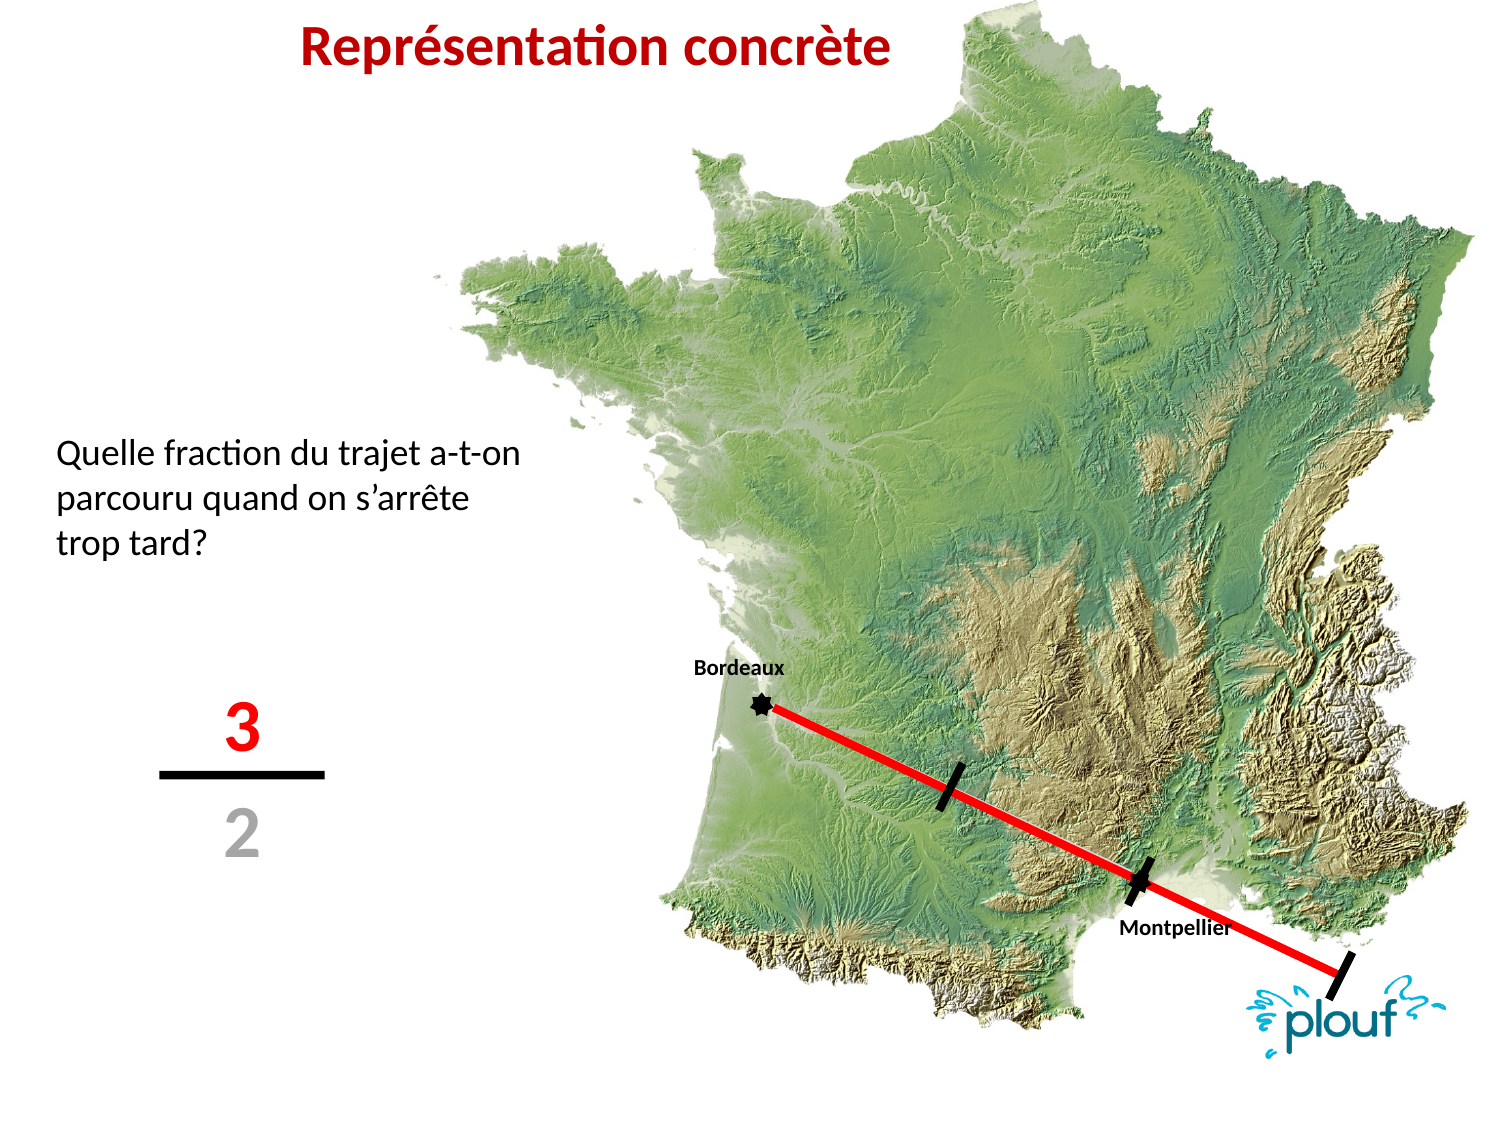

Représentation concrète
Quelle fraction du trajet a-t-on parcouru quand on s’arrête trop tard?
Bordeaux
3
2
Montpellier